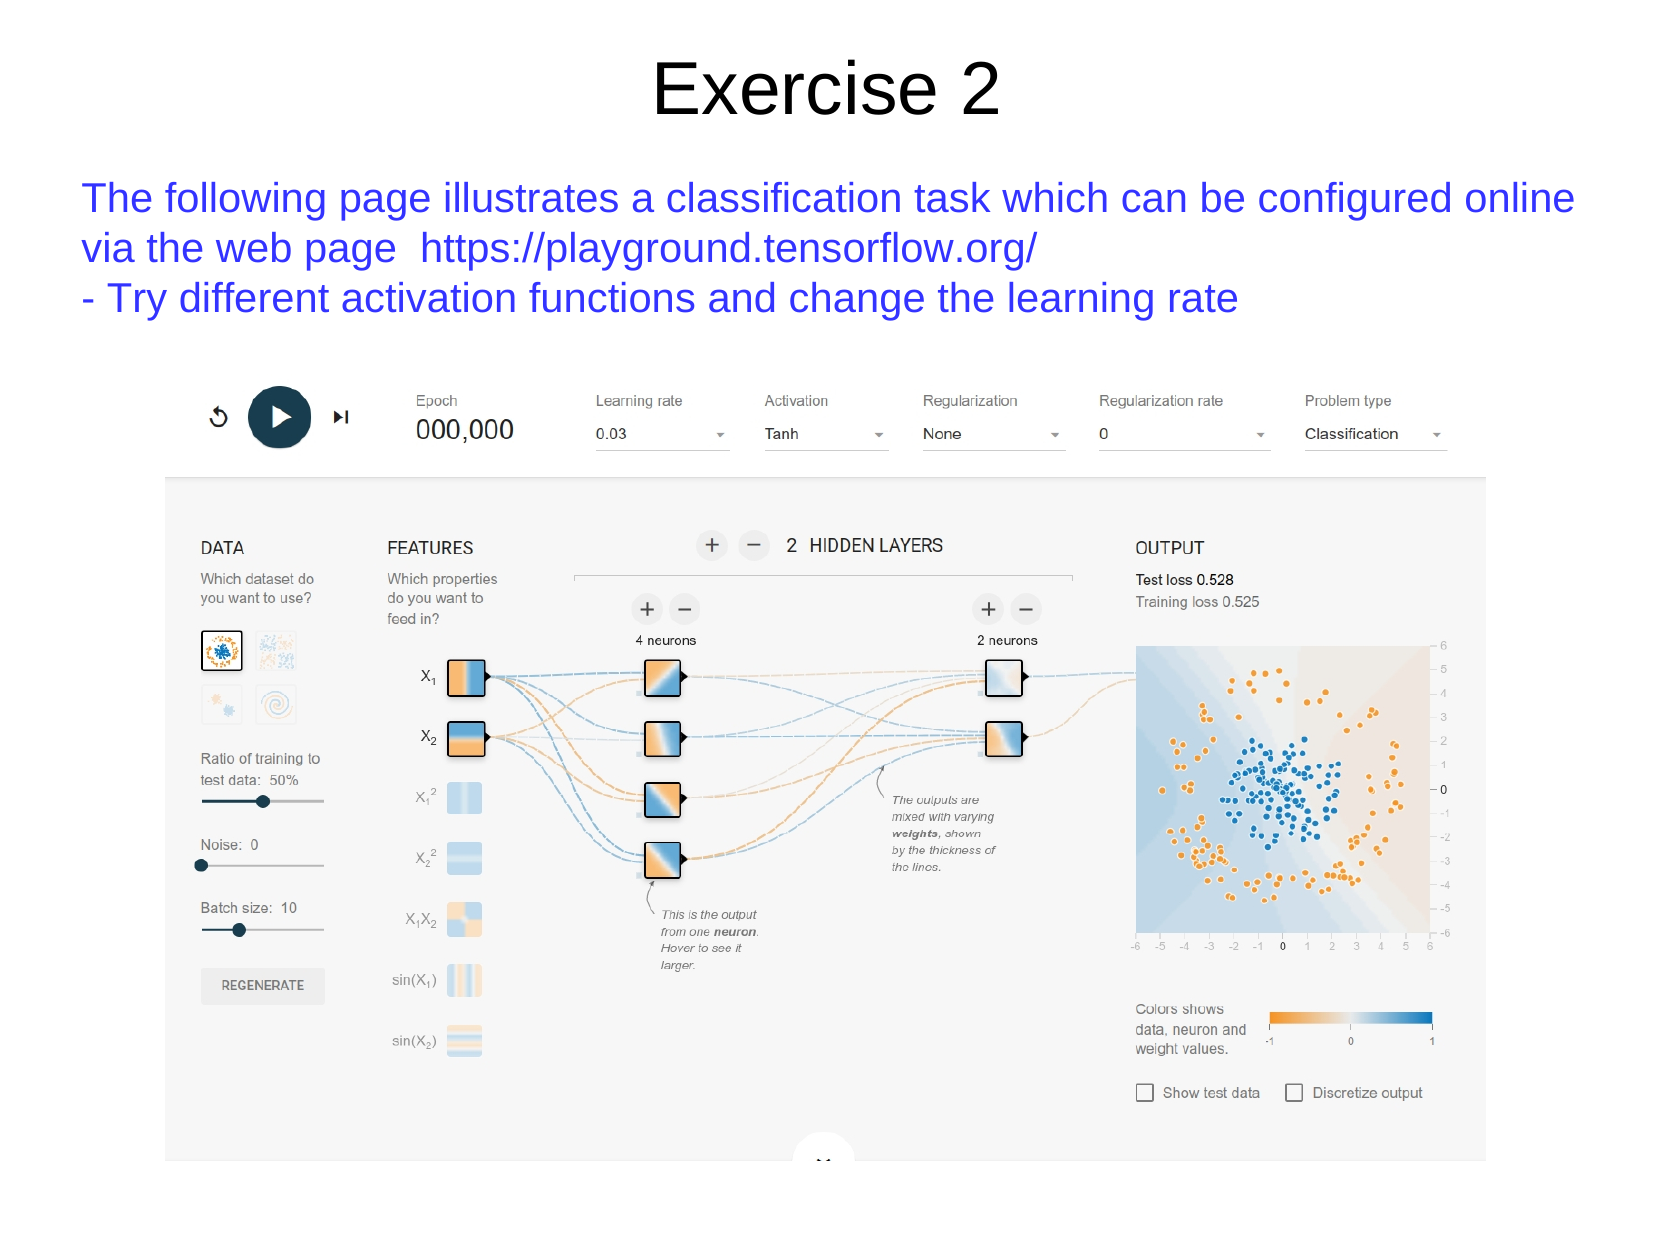

# Exercise 2
The following page illustrates a classification task which can be configured online
via the web page https://playground.tensorflow.org/
- Try different activation functions and change the learning rate